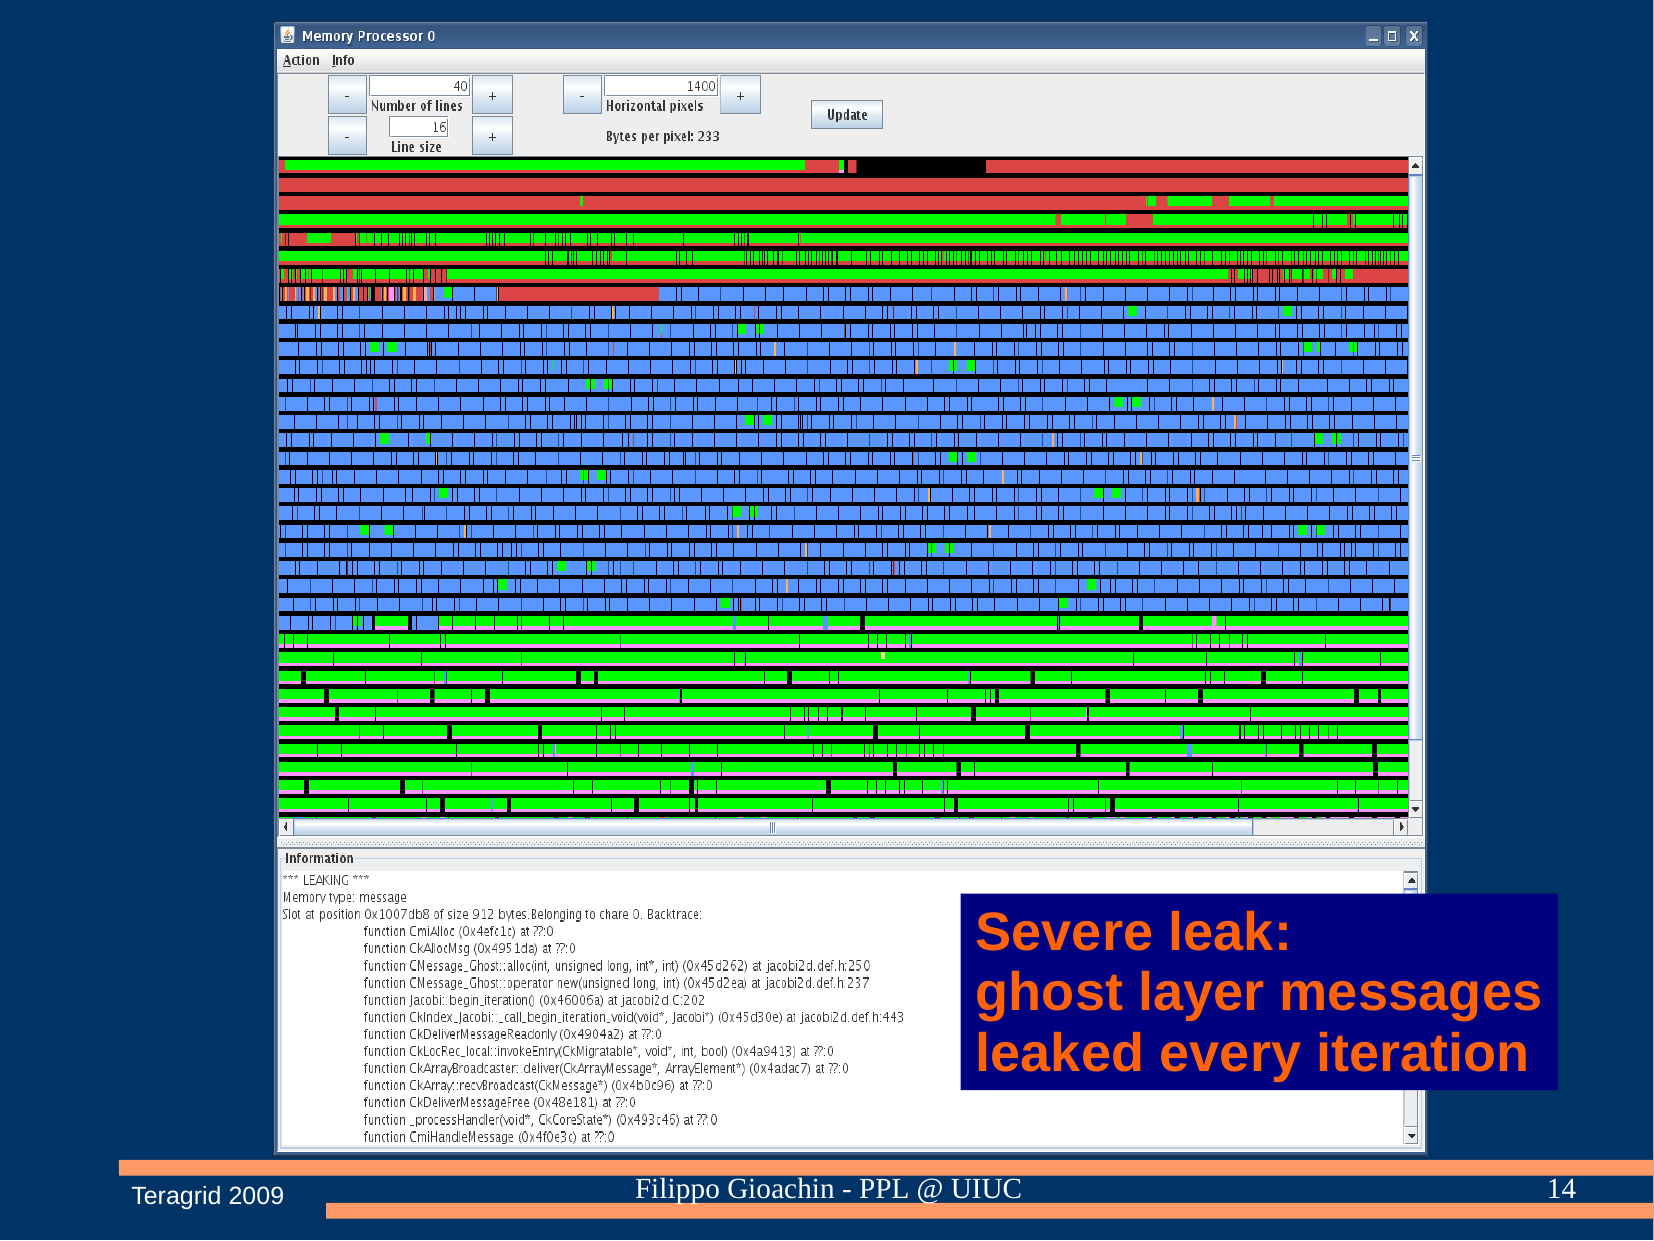

#
Severe leak:
ghost layer messages
leaked every iteration
14
Filippo Gioachin - PPL @ UIUC